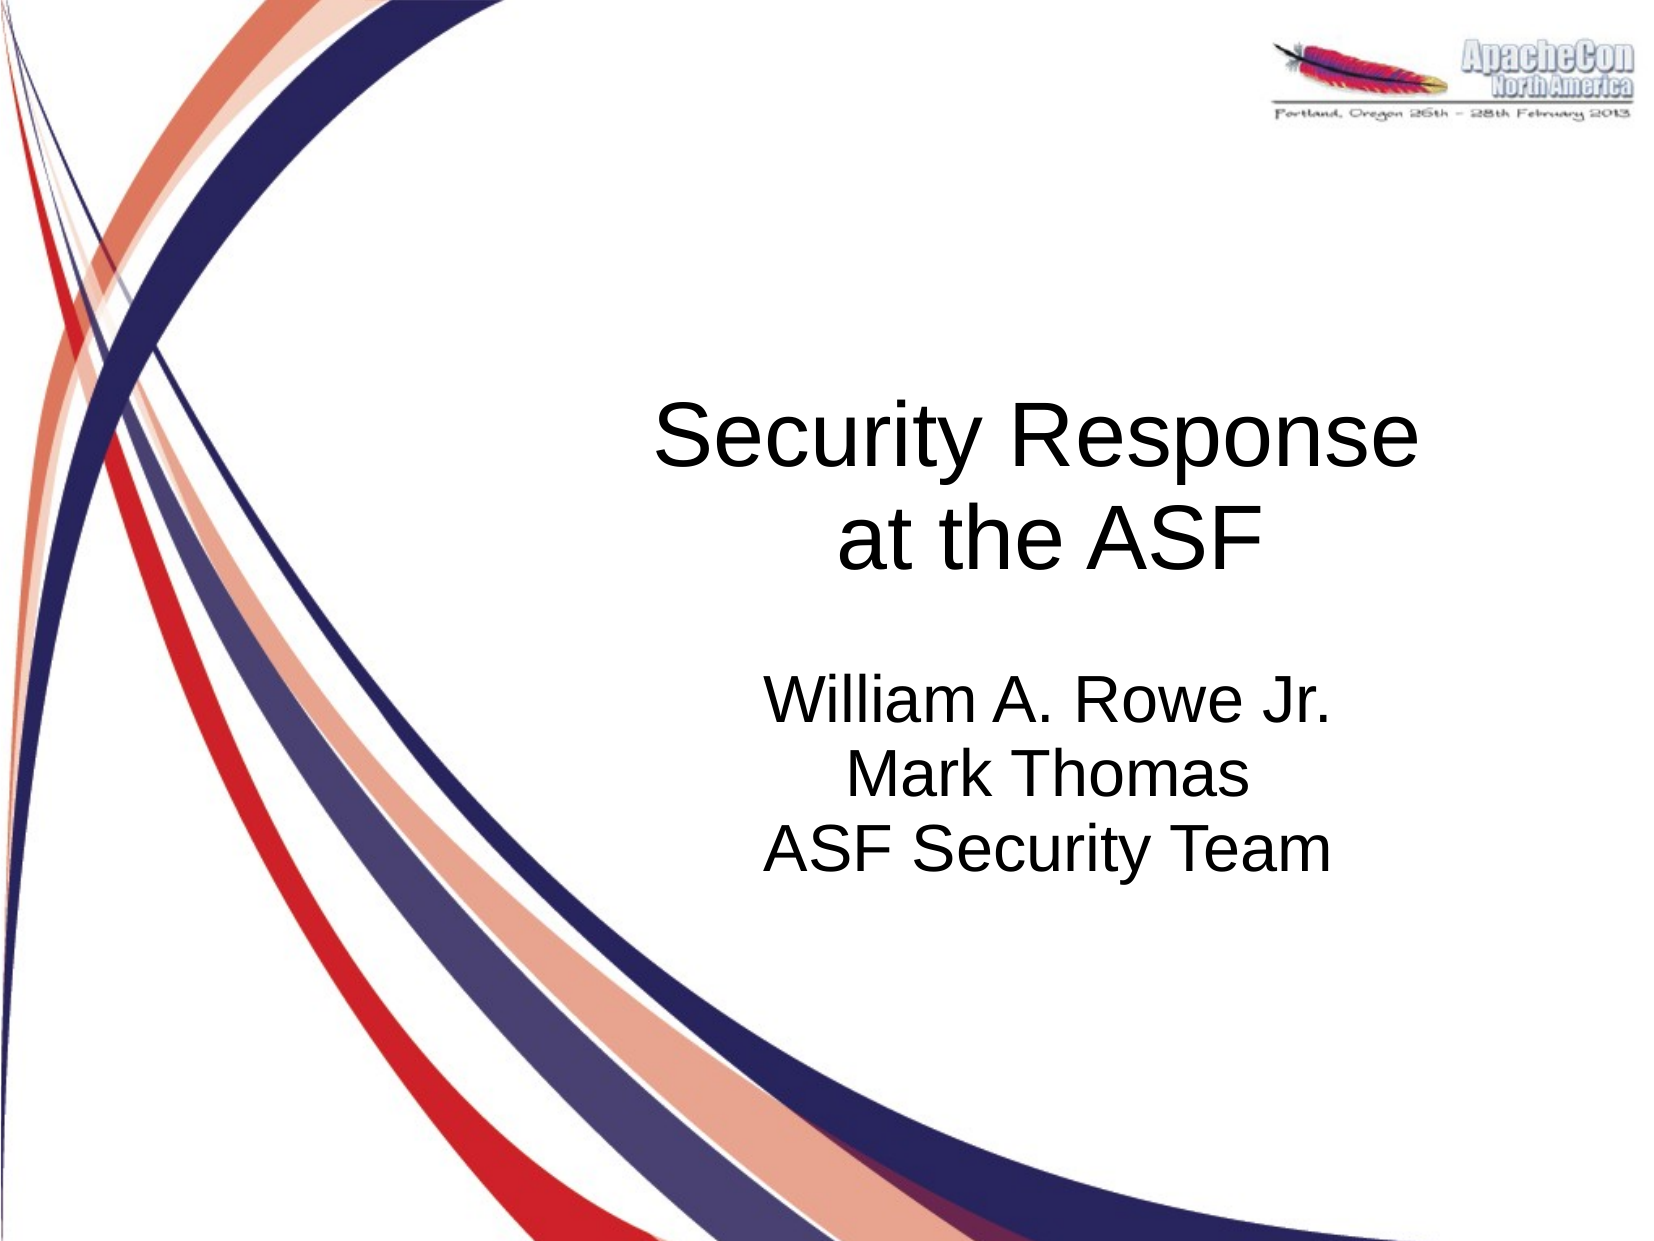

# Security Response at the ASF
William A. Rowe Jr.
Mark Thomas
ASF Security Team